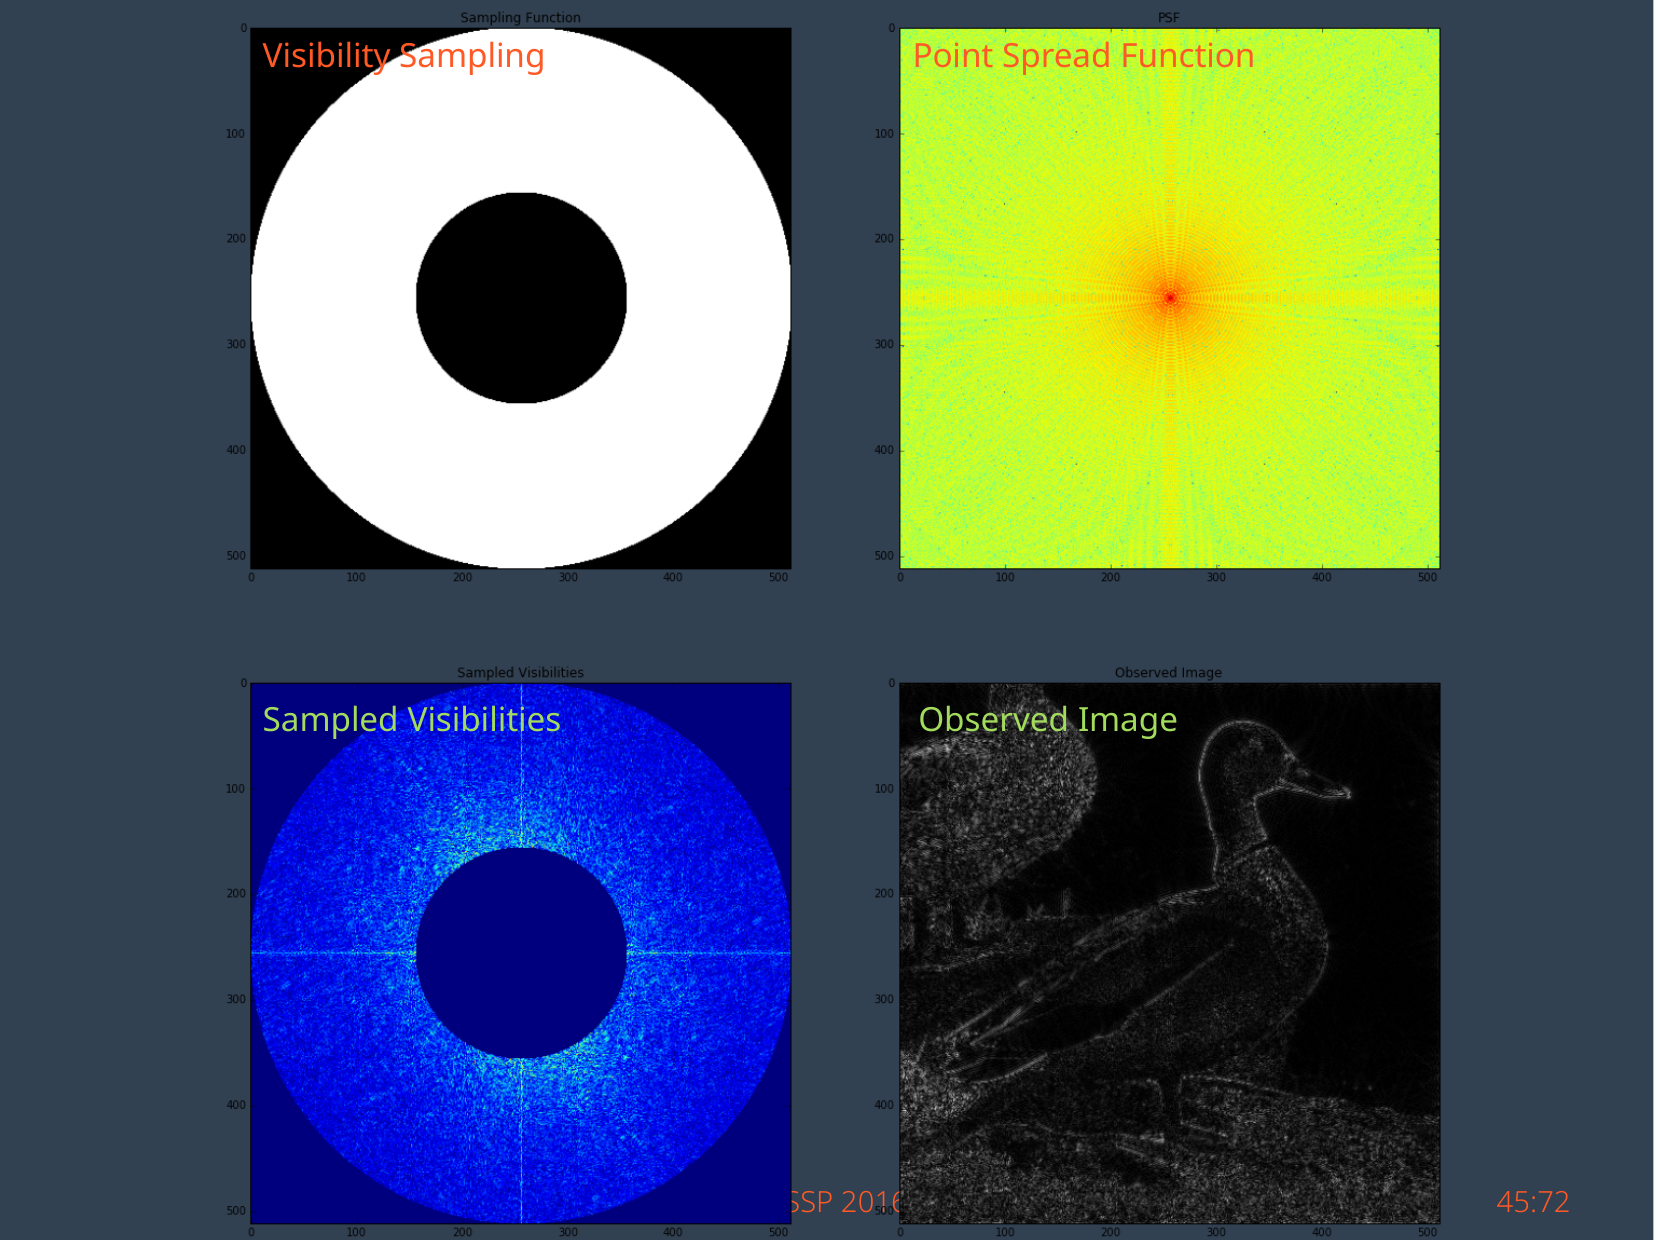

Visibility Sampling
Point Spread Function
Sampled Visibilities
Observed Image
NASSP 2016
45